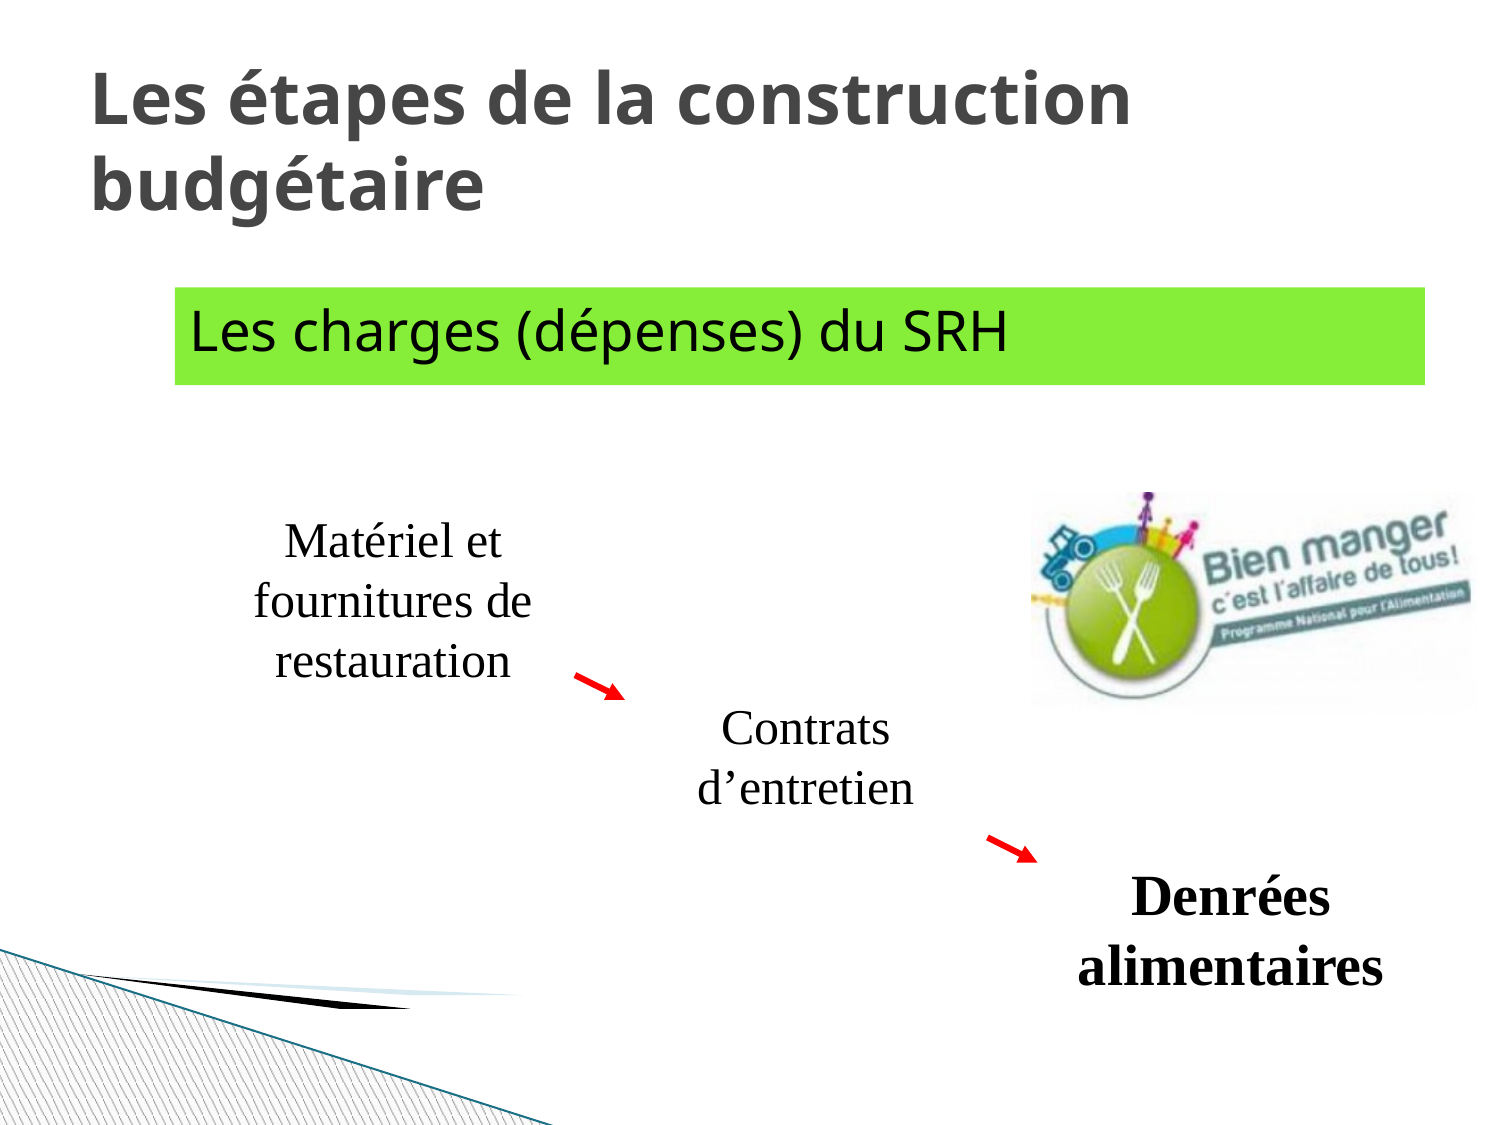

Les étapes de la construction budgétaire
# Les charges (dépenses) du SRH
Matériel et fournitures de restauration
Contrats d’entretien
Denrées alimentaires